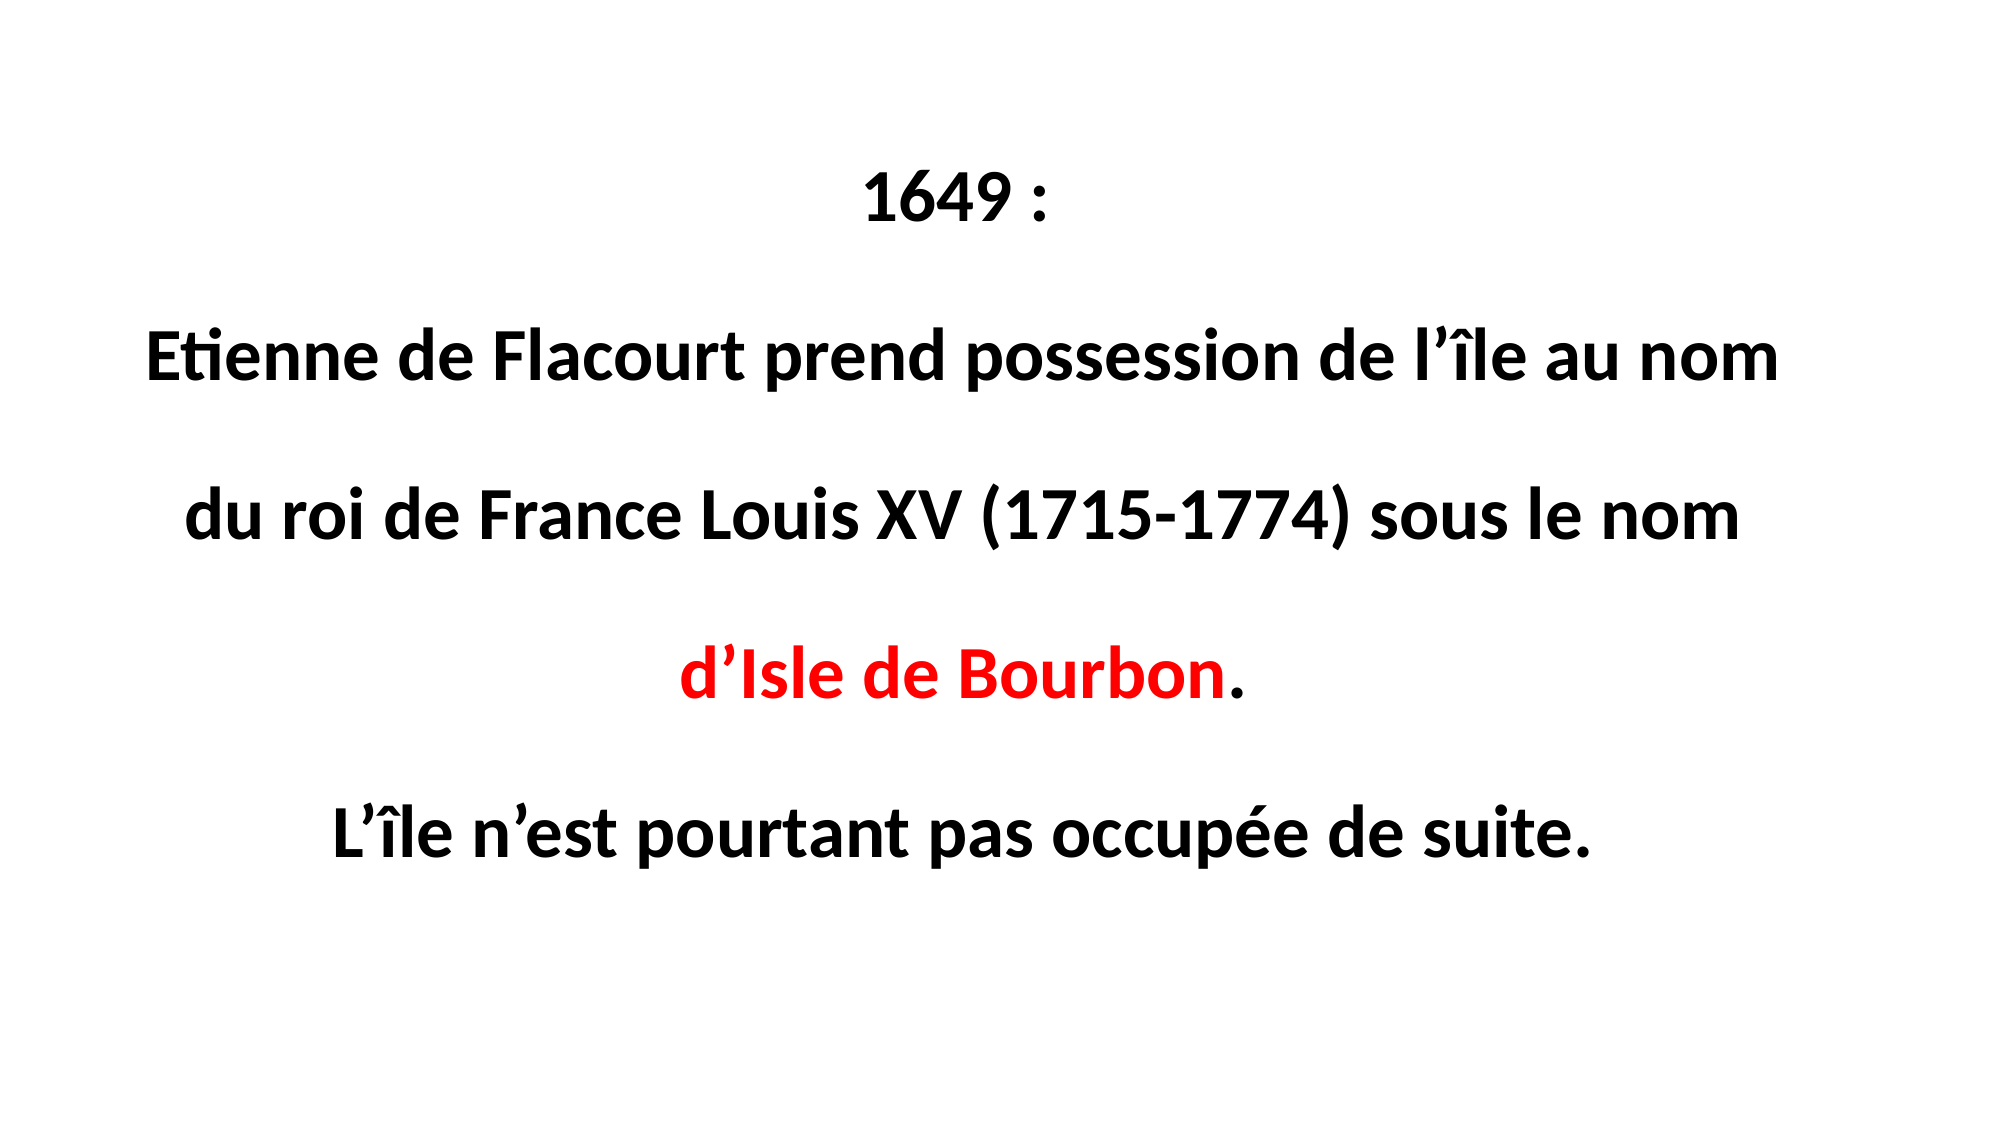

1649 :
 Etienne de Flacourt prend possession de l’île au nom
 du roi de France Louis XV (1715-1774) sous le nom
 d’Isle de Bourbon.
 L’île n’est pourtant pas occupée de suite.